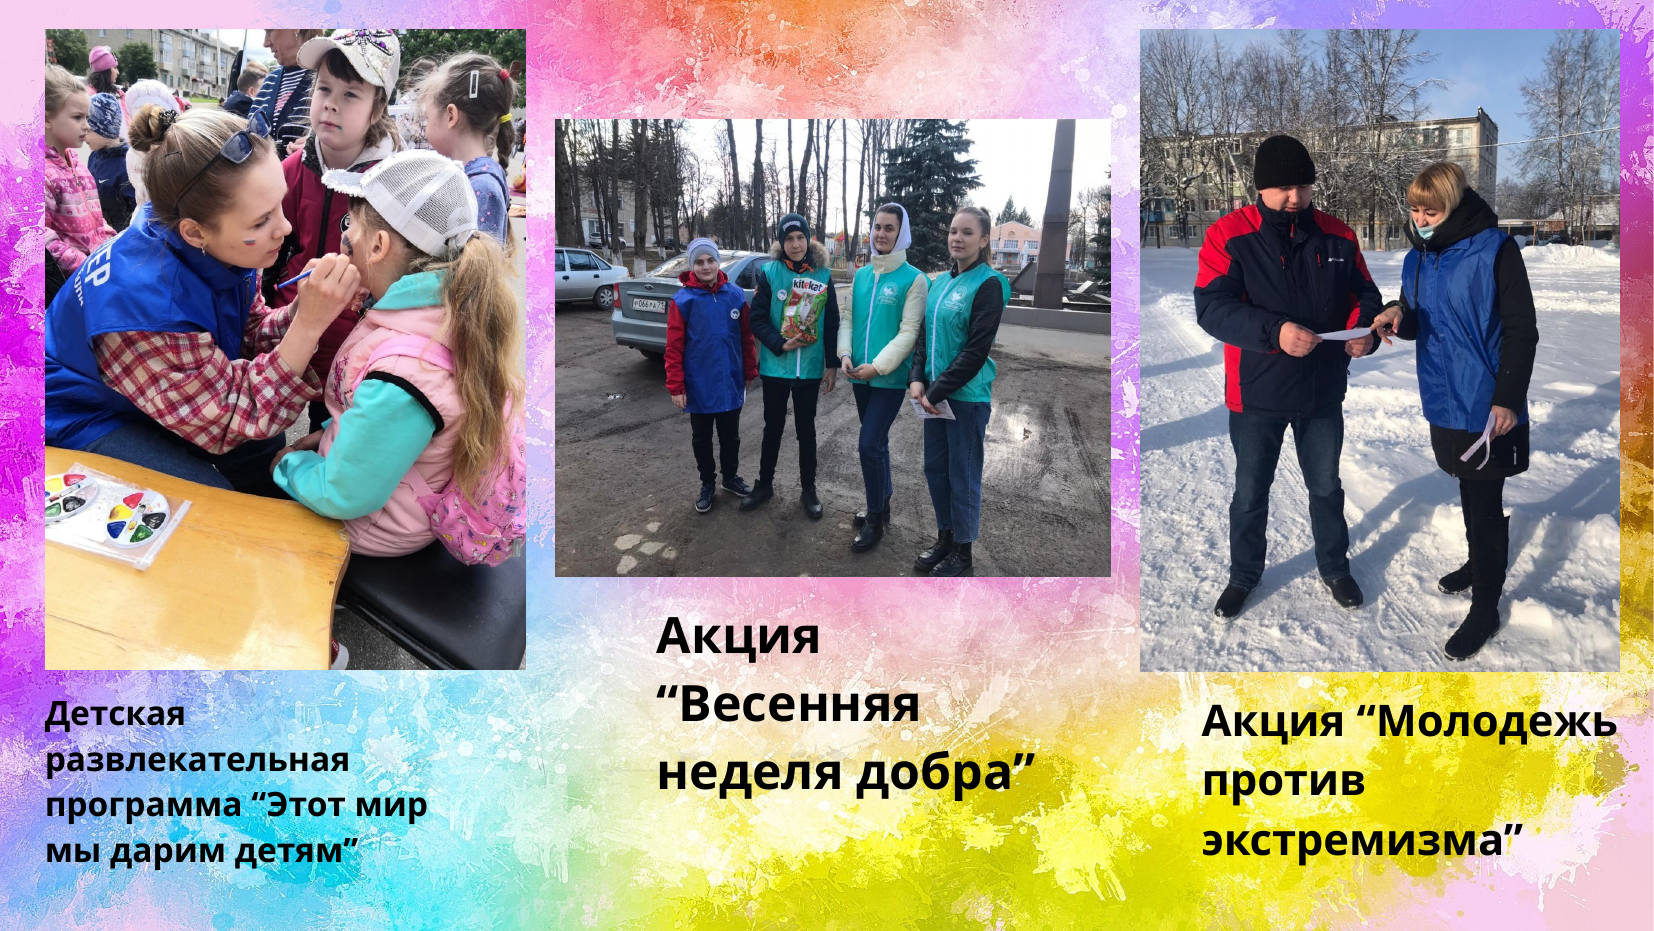

Акция “Весенняя неделя добра”
# Детская развлекательная программа “Этот мир мы дарим детям”
Акция “Молодежь против экстремизма”